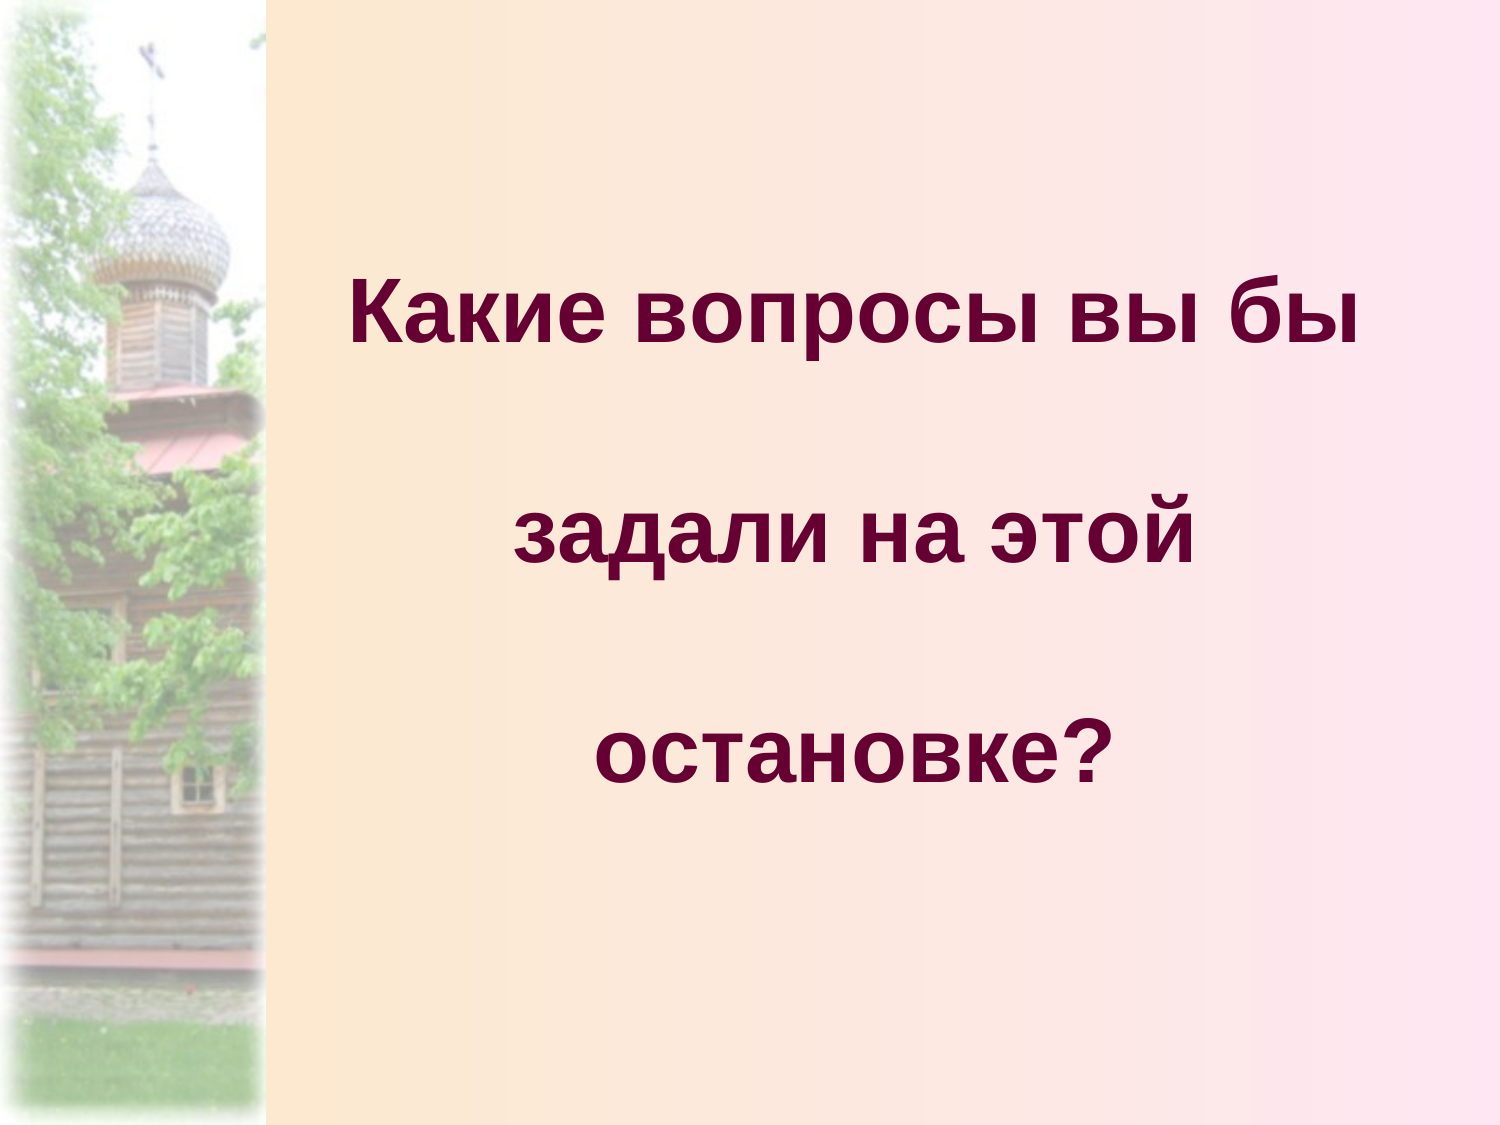

Какие вопросы вы бы
задали на этой
остановке?